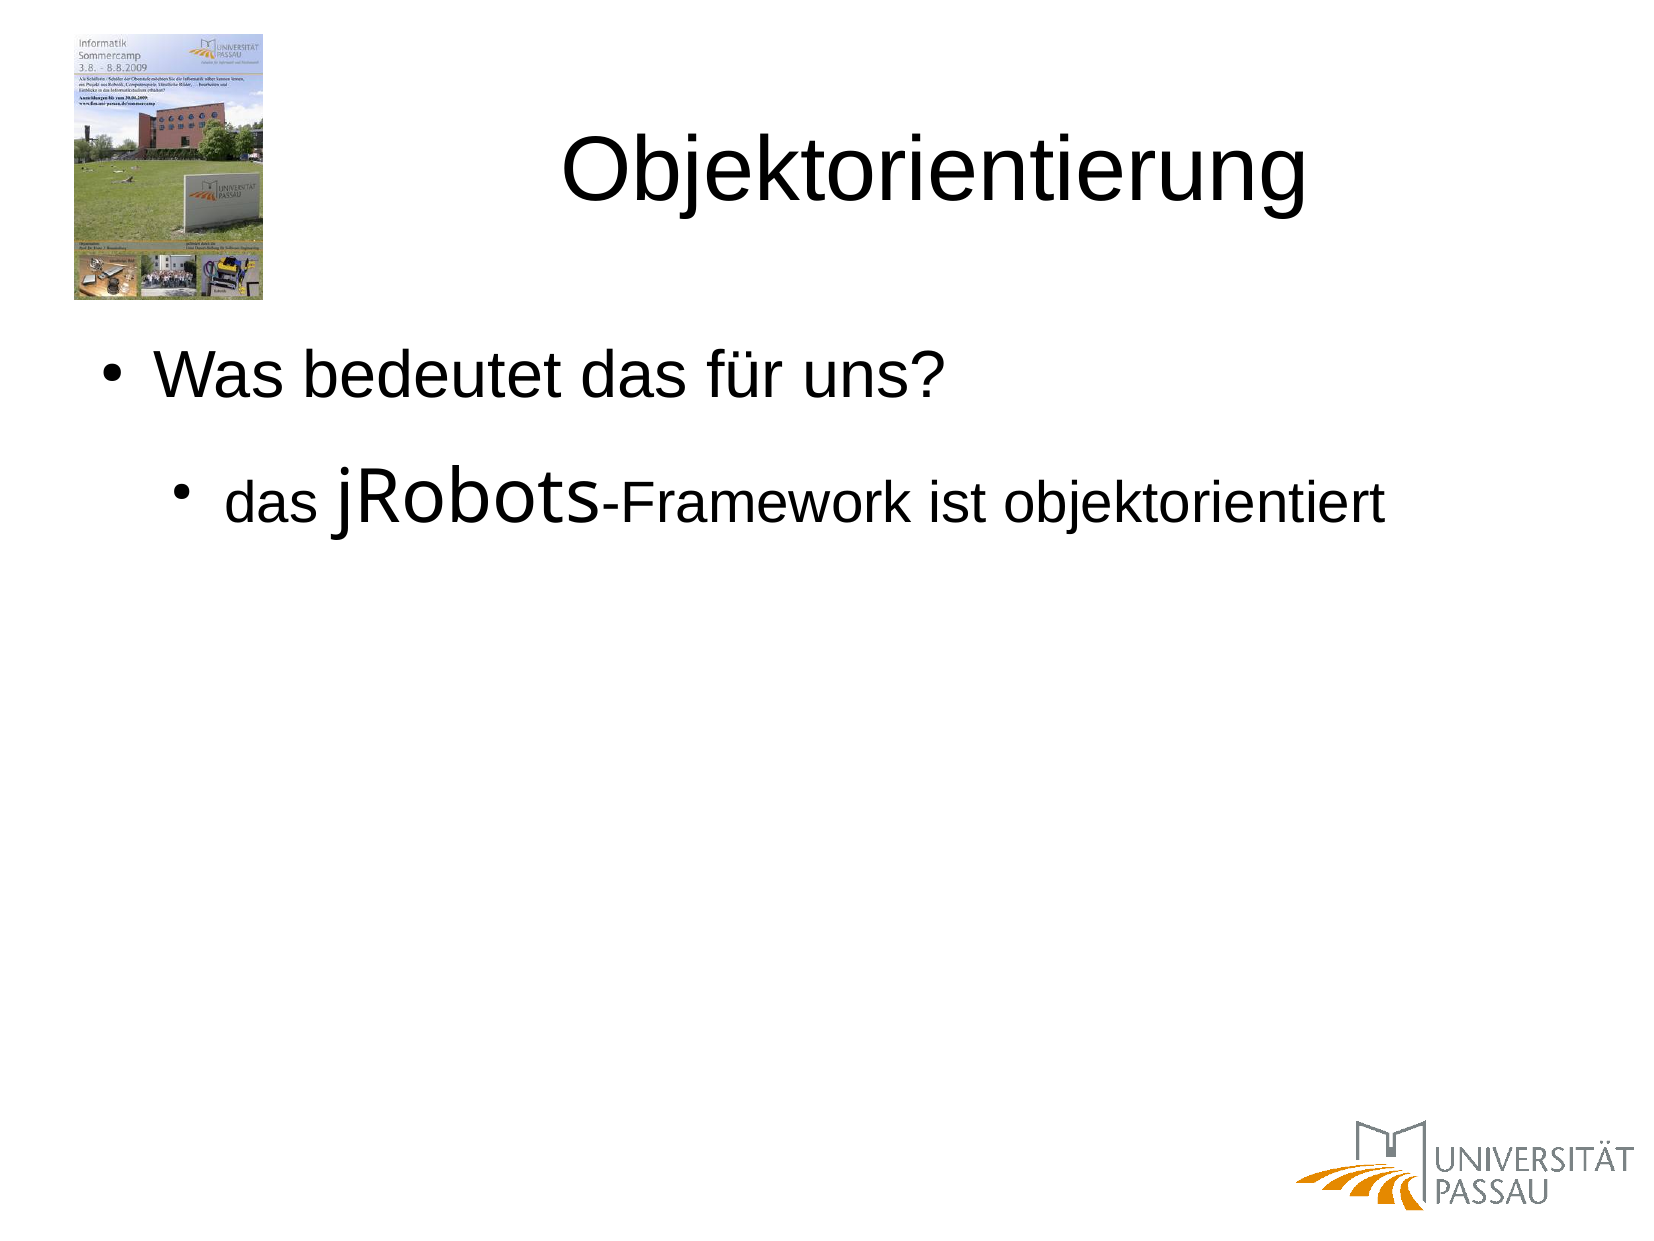

# Objektorientierung
Was bedeutet das für uns?
das jRobots-Framework ist objektorientiert